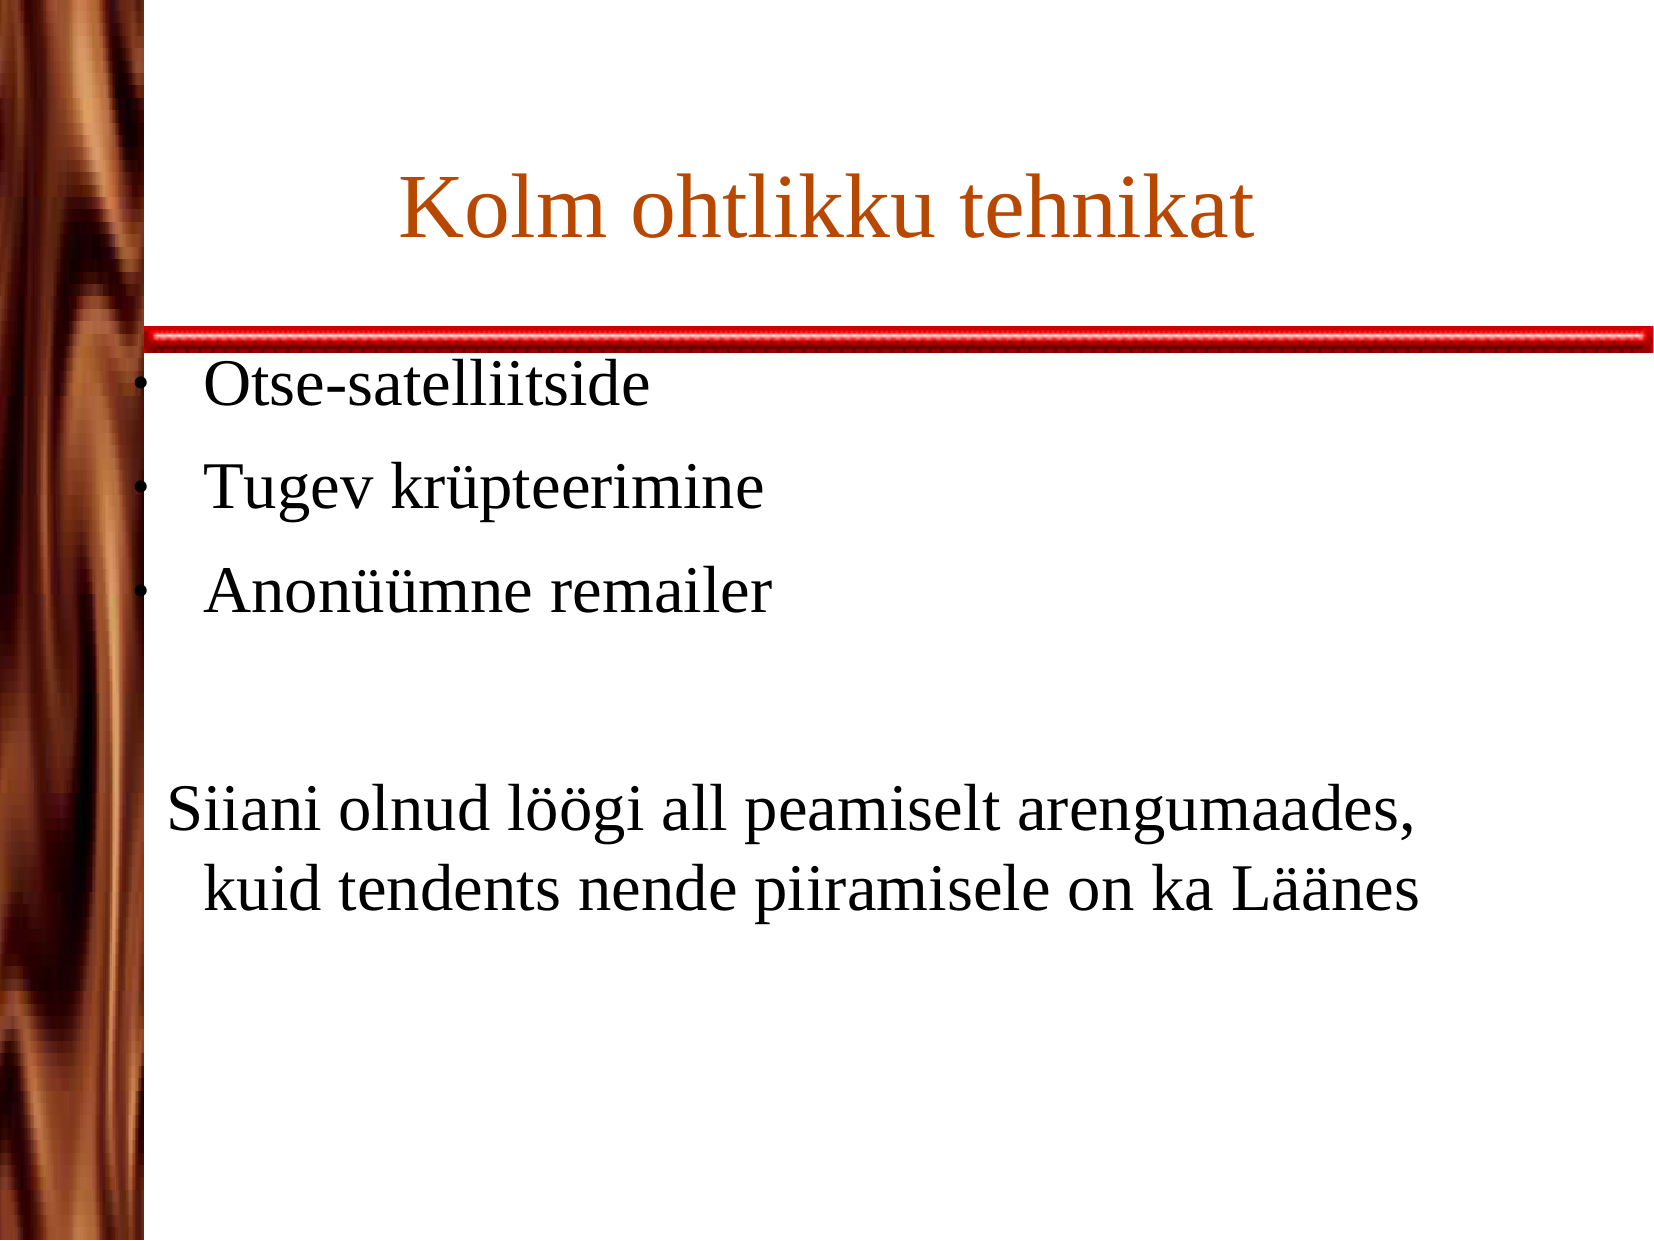

# Kolm ohtlikku tehnikat
Otse-satelliitside
Tugev krüpteerimine
Anonüümne remailer
 Siiani olnud löögi all peamiselt arengumaades, kuid tendents nende piiramisele on ka Läänes